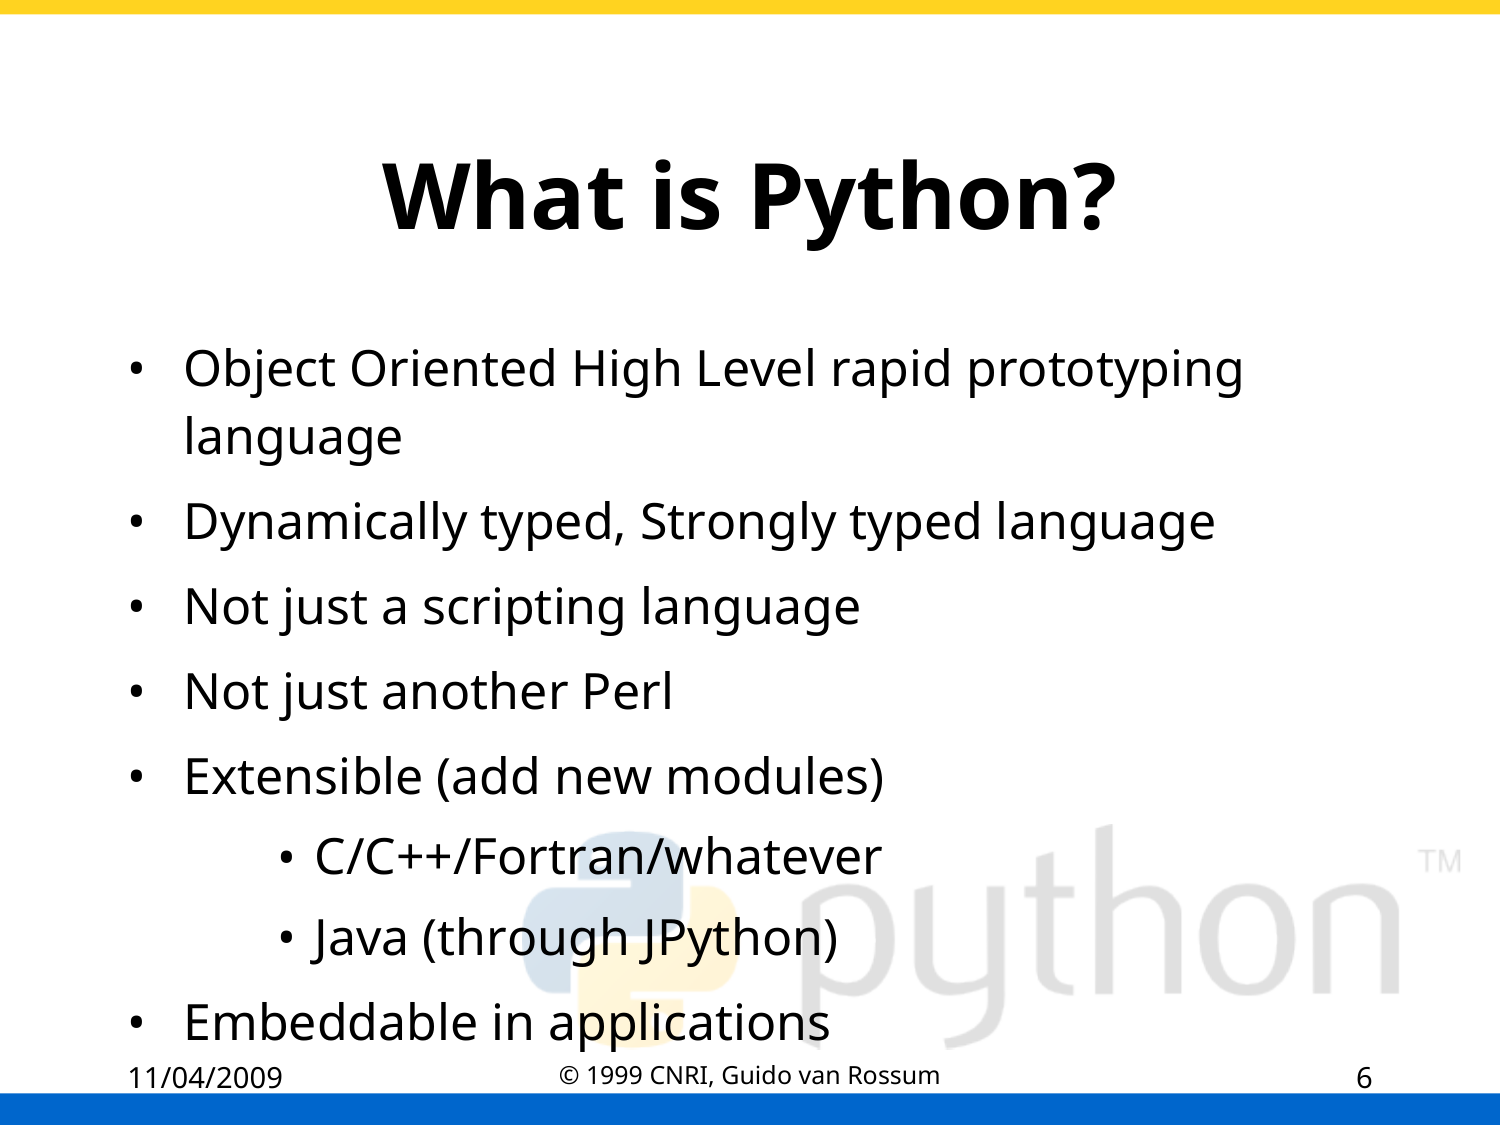

# What is Python?
Object Oriented High Level rapid prototyping language
Dynamically typed, Strongly typed language
Not just a scripting language
Not just another Perl
Extensible (add new modules)
C/C++/Fortran/whatever
Java (through JPython)
Embeddable in applications
11/04/2009
© 1999 CNRI, Guido van Rossum
6